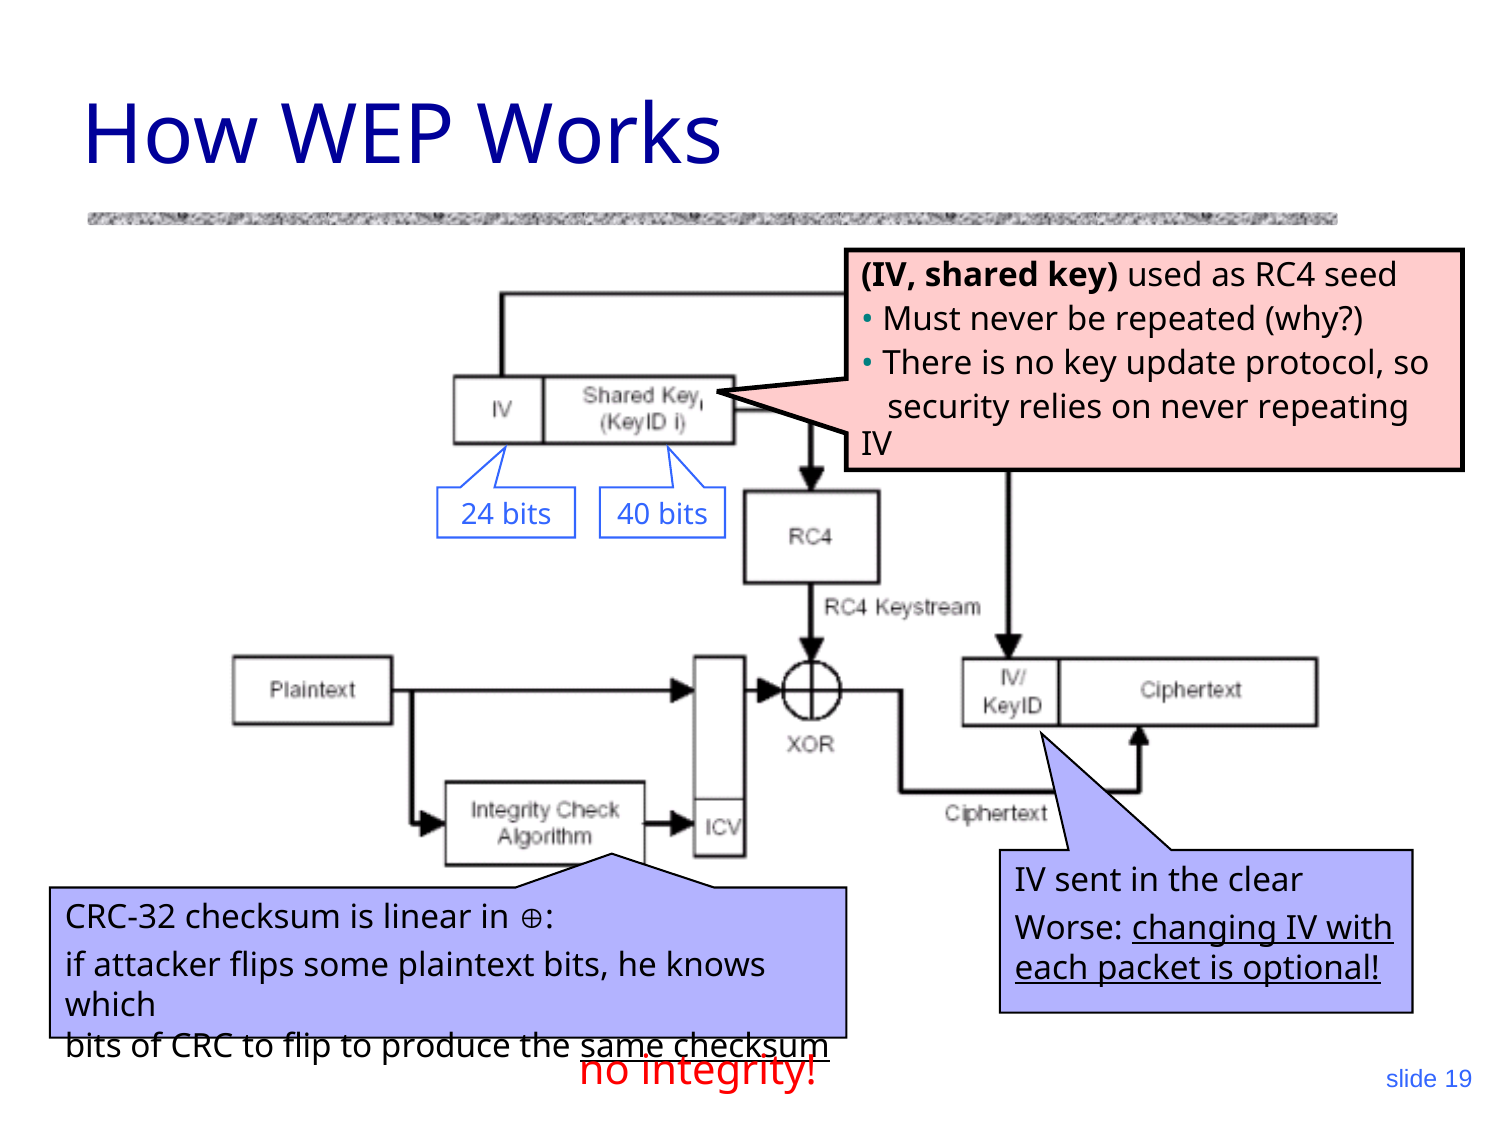

# How WEP Works
(IV, shared key) used as RC4 seed
 Must never be repeated (why?)
 There is no key update protocol, so
 security relies on never repeating IV
24 bits
40 bits
IV sent in the clear
Worse: changing IV with each packet is optional!
CRC-32 checksum is linear in :
if attacker flips some plaintext bits, he knows which
bits of CRC to flip to produce the same checksum
slide 17
no integrity!